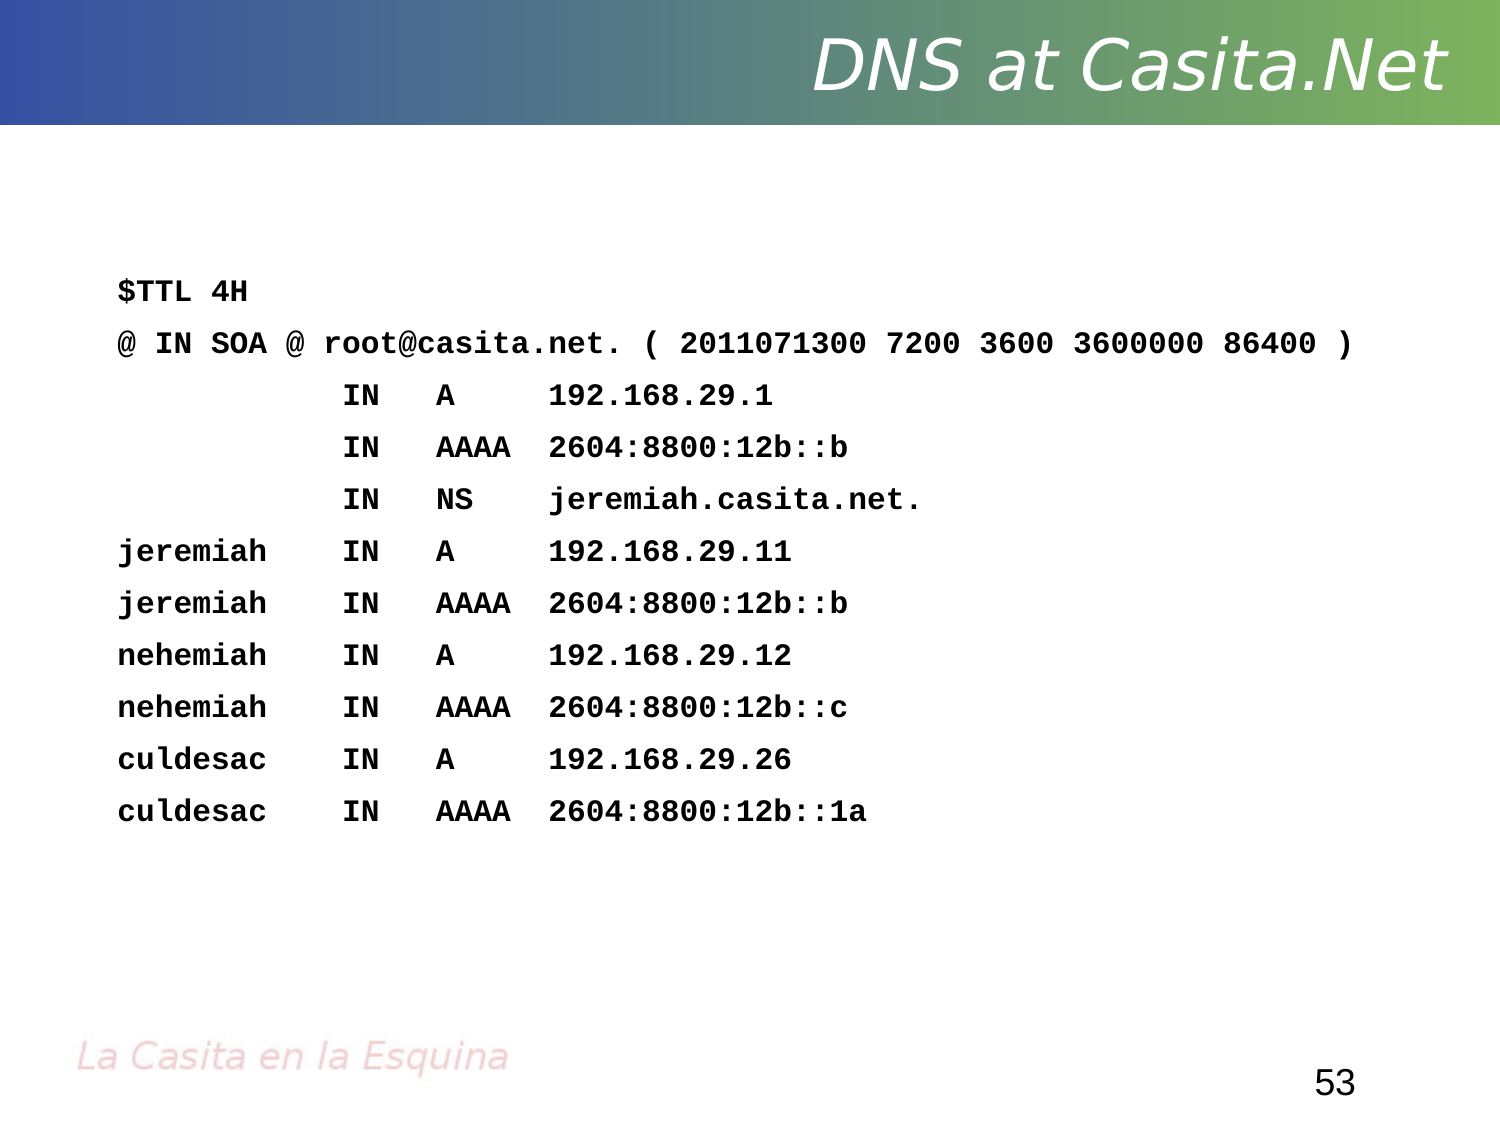

# DNS at Casita.Net
$TTL 4H
@ IN SOA @ root@casita.net. ( 2011071300 7200 3600 3600000 86400 )
 IN A 192.168.29.1
 IN AAAA 2604:8800:12b::b
 IN NS jeremiah.casita.net.
jeremiah IN A 192.168.29.11
jeremiah IN AAAA 2604:8800:12b::b
nehemiah IN A 192.168.29.12
nehemiah IN AAAA 2604:8800:12b::c
culdesac IN A 192.168.29.26
culdesac IN AAAA 2604:8800:12b::1a
53